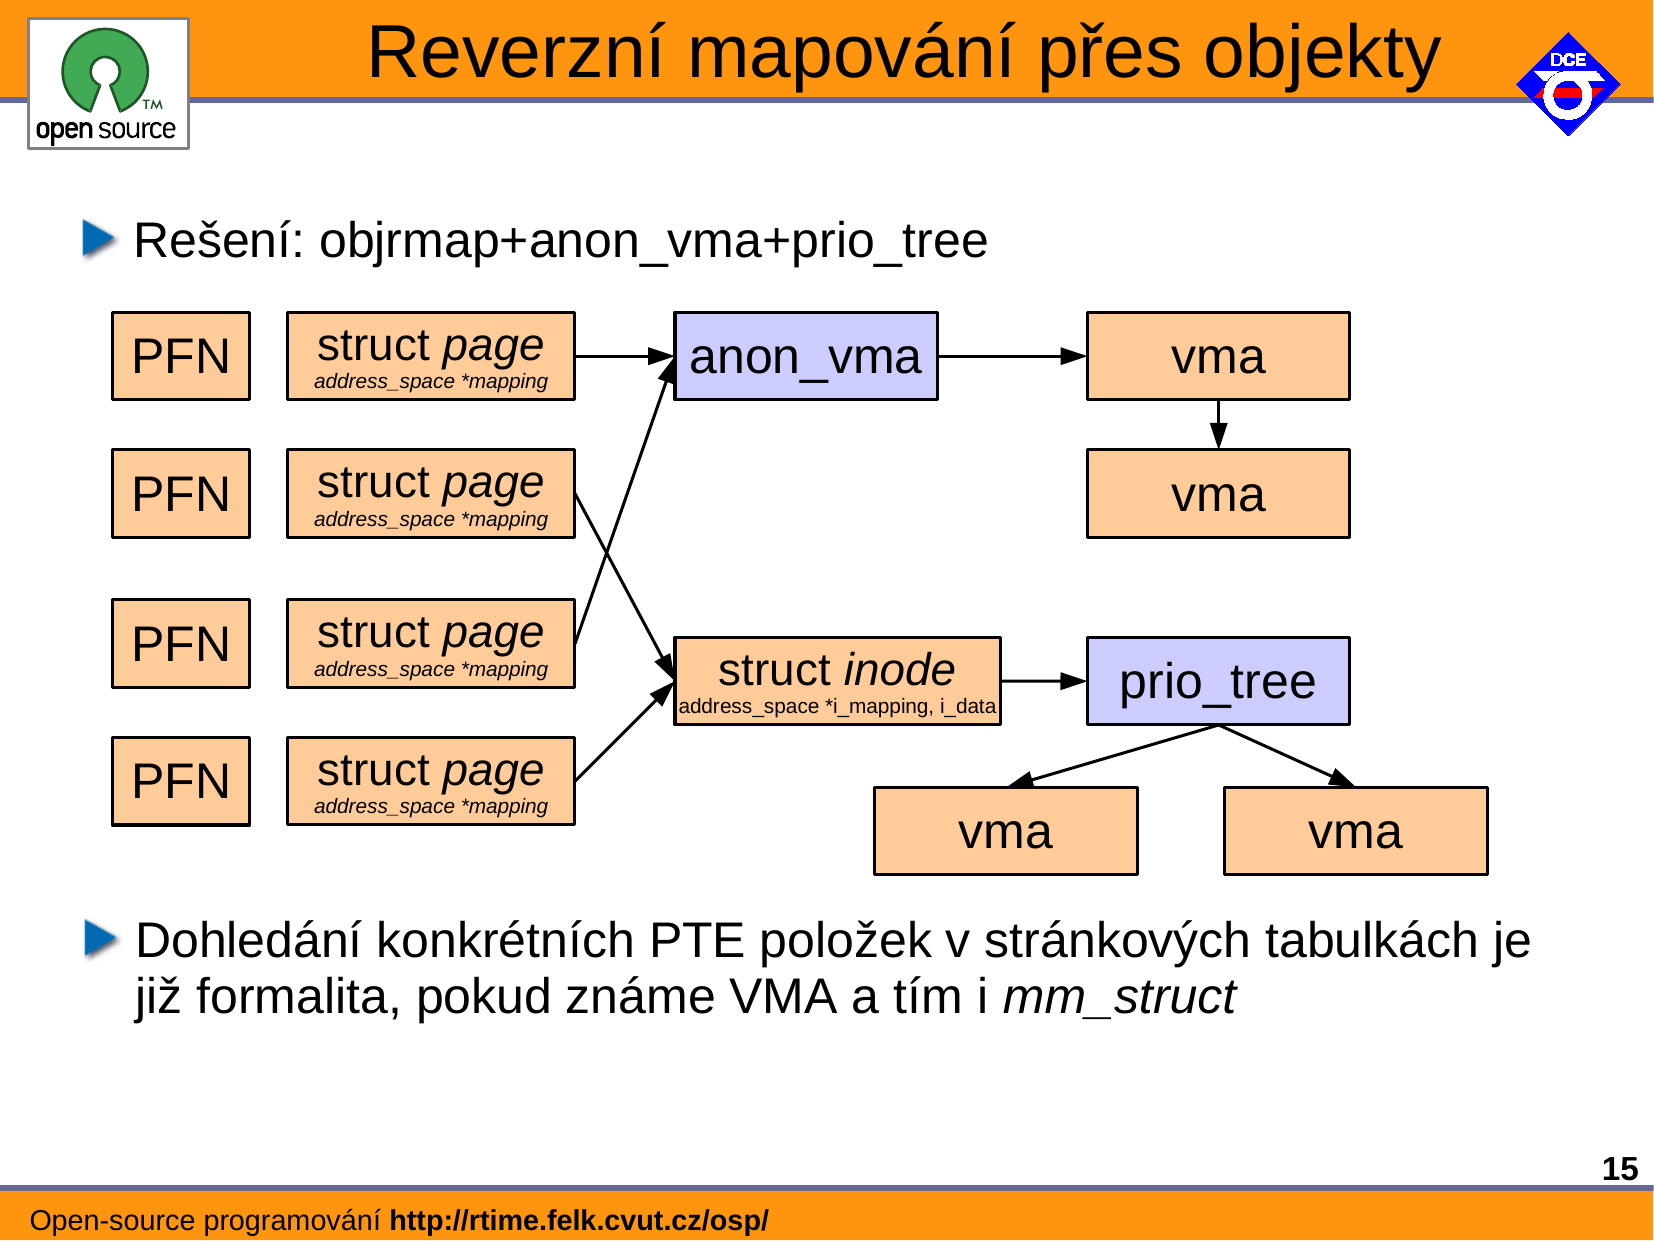

# Reverzní mapování přes objekty
Rešení: objrmap+anon_vma+prio_tree
PFN
struct page
address_space *mapping
anon_vma
anon_vma
vma
struct page
address_space *mapping
PFN
vma
PFN
struct page
address_space *mapping
struct inode
address_space *i_mapping, i_data
prio_tree
struct page
address_space *mapping
PFN
vma
vma
Dohledání konkrétních PTE položek v stránkových tabulkách je již formalita, pokud známe VMA a tím i mm_struct